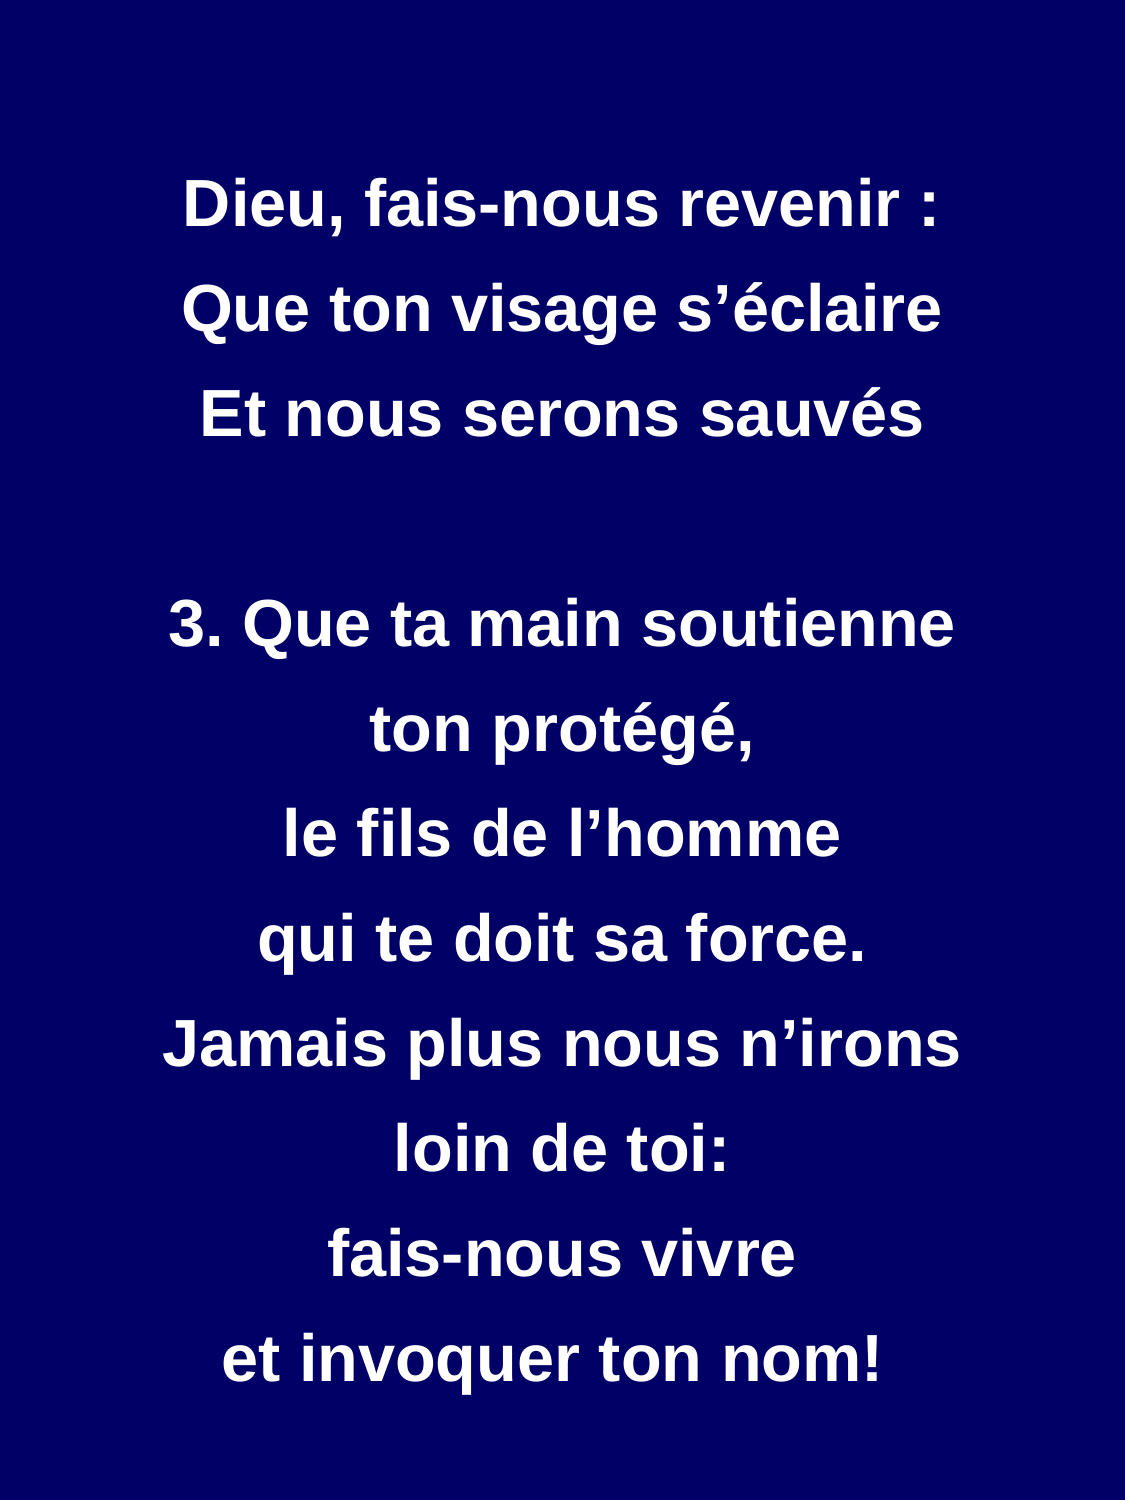

Dieu, fais-nous revenir :
Que ton visage s’éclaire
Et nous serons sauvés
3. Que ta main soutienne
ton protégé,
le fils de l’homme
qui te doit sa force.
Jamais plus nous n’irons
loin de toi:
fais-nous vivre
et invoquer ton nom!